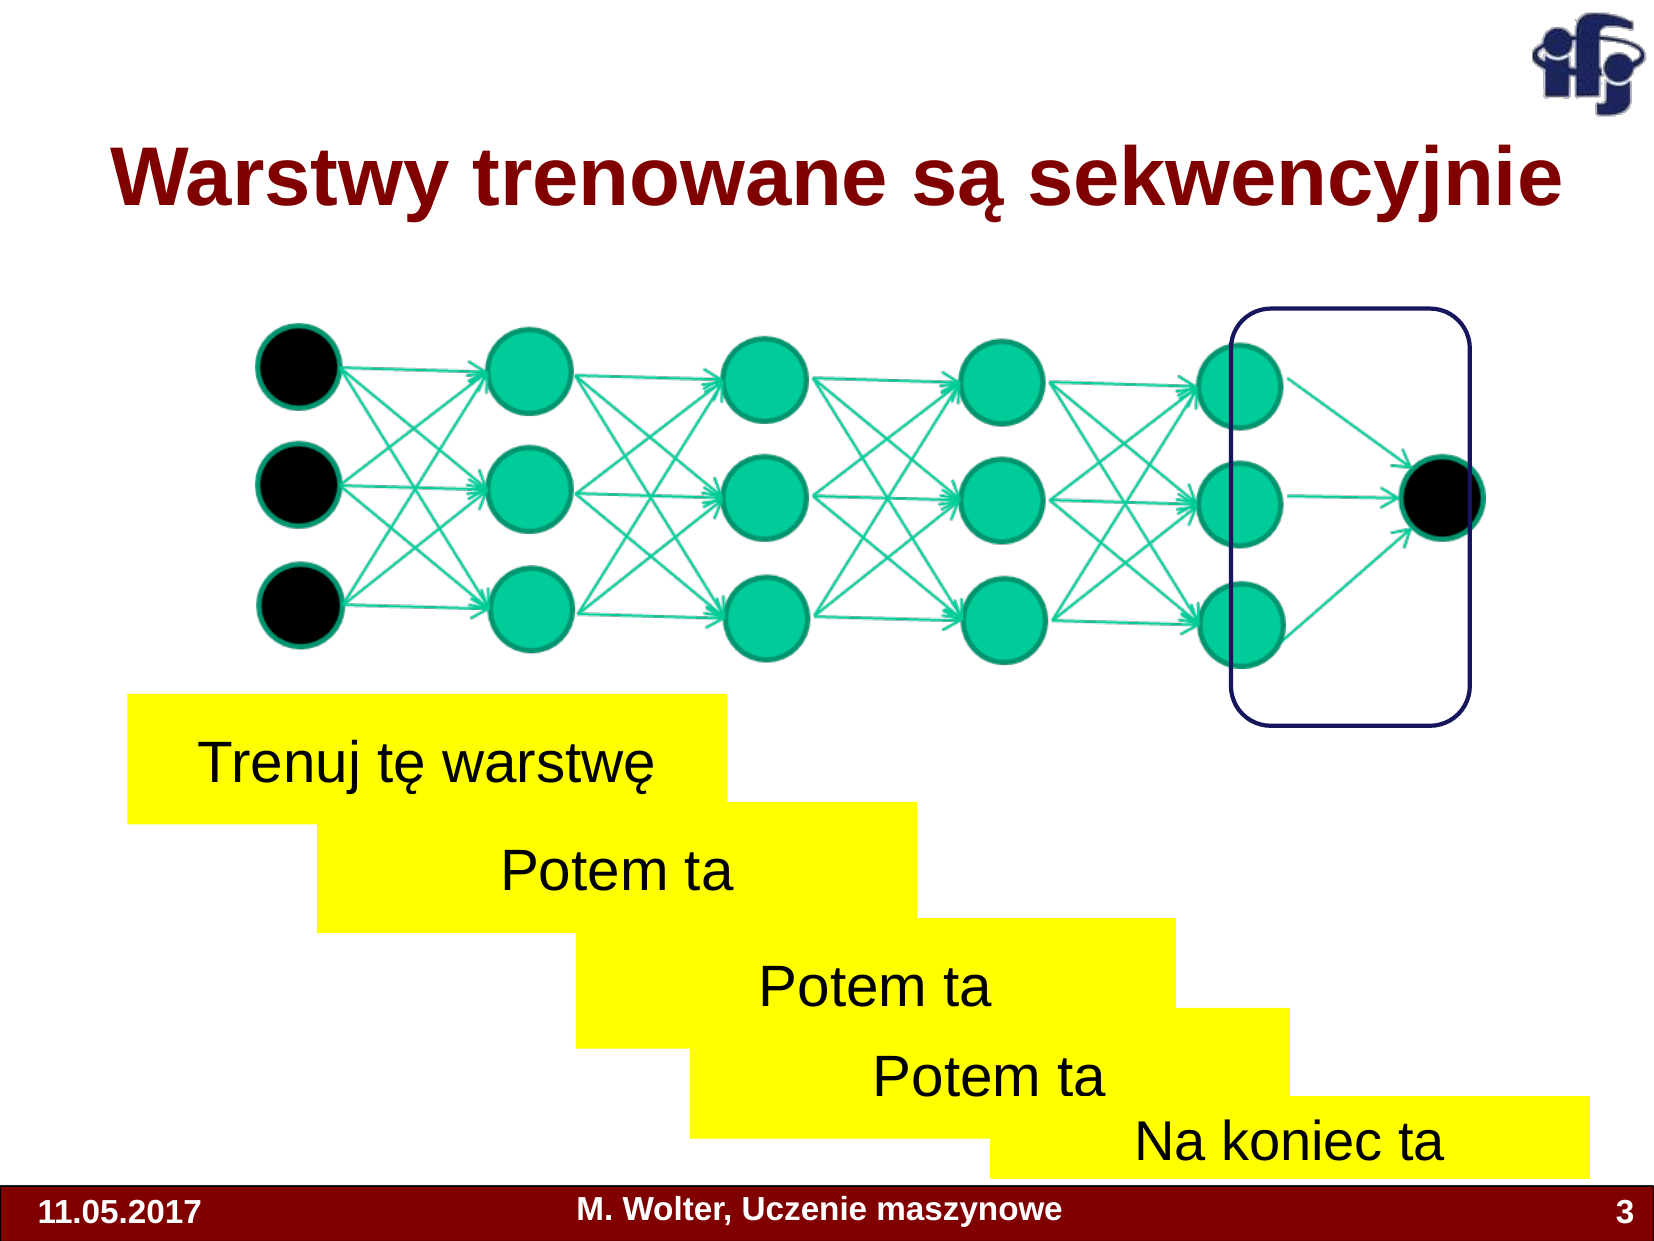

# Warstwy trenowane są sekwencyjnie
Trenuj tę warstwę
Potem ta
Potem ta
Potem ta
Na koniec ta